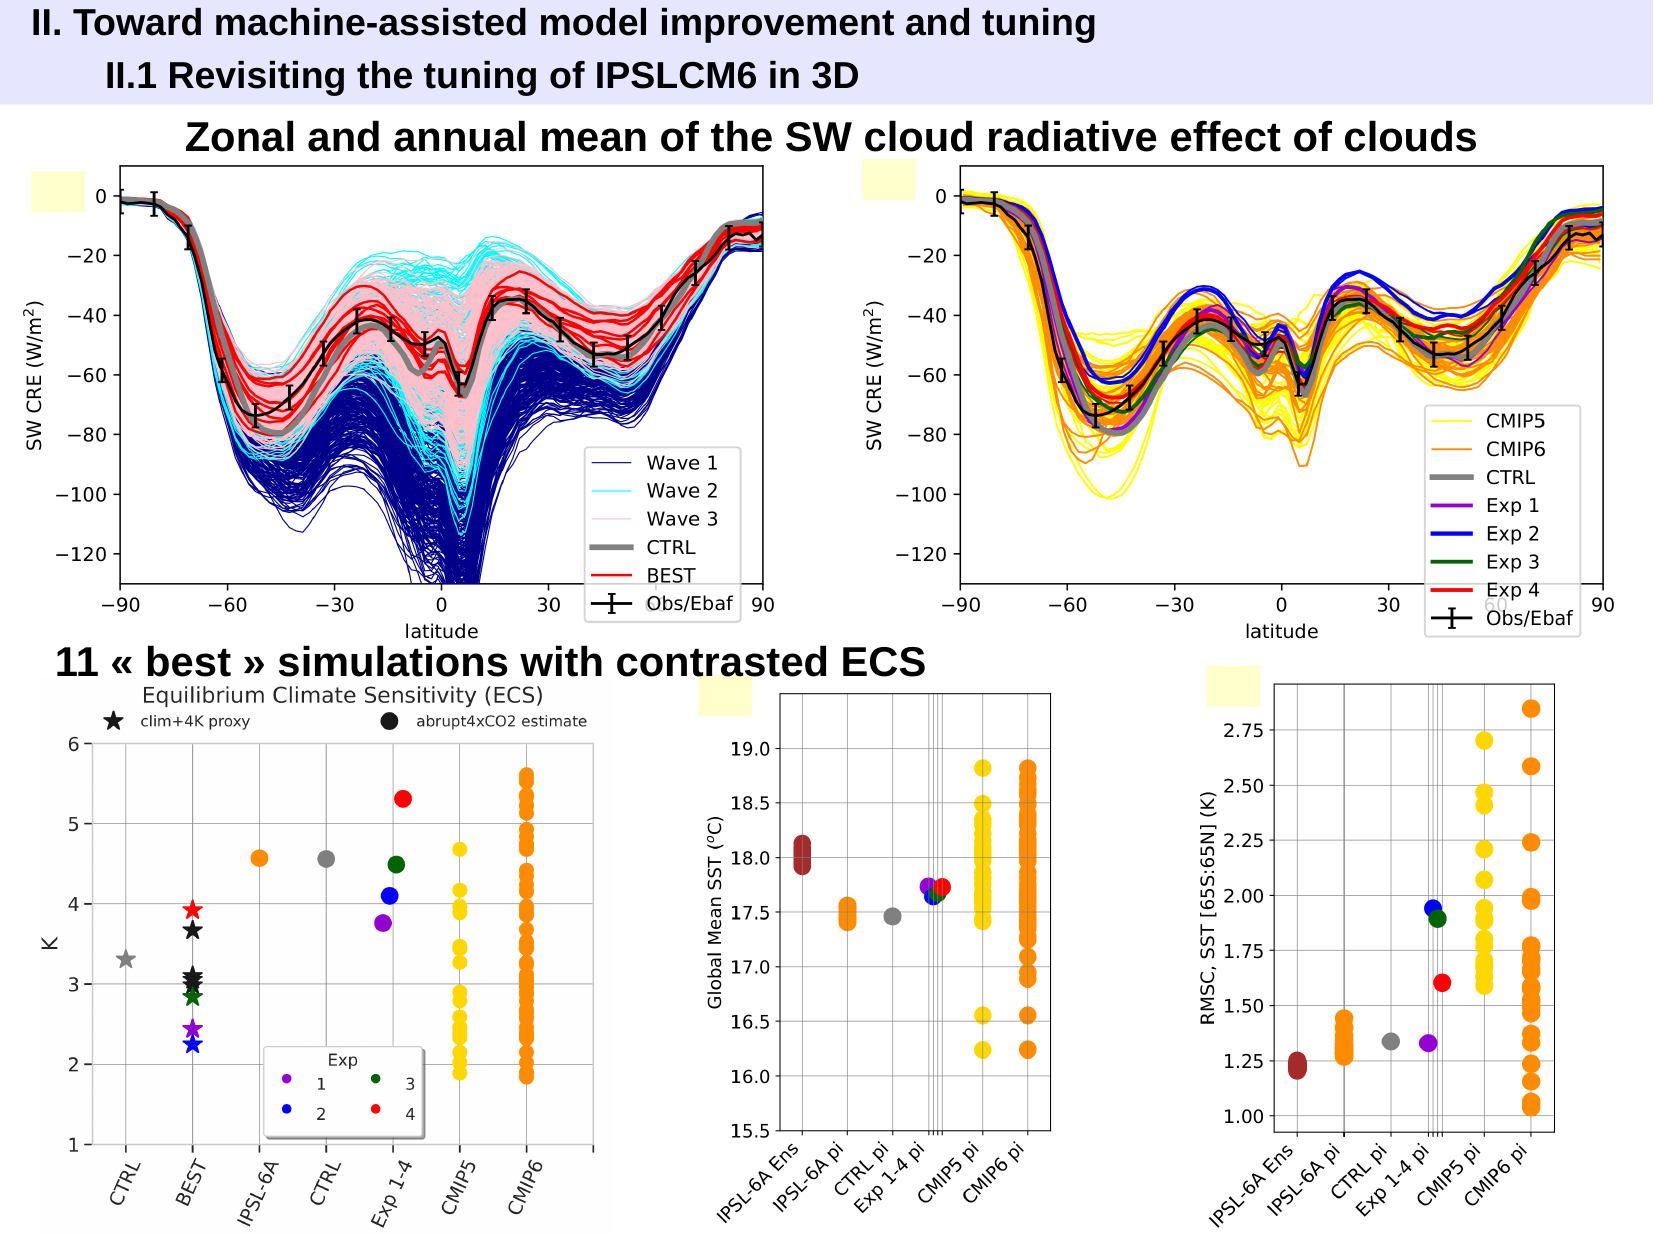

II. Toward machine-assisted model improvement and tuning
 II.1 Revisiting the tuning of IPSLCM6 in 3D
Zonal and annual mean of the SW cloud radiative effect of clouds
11 « best » simulations with contrasted ECS
24